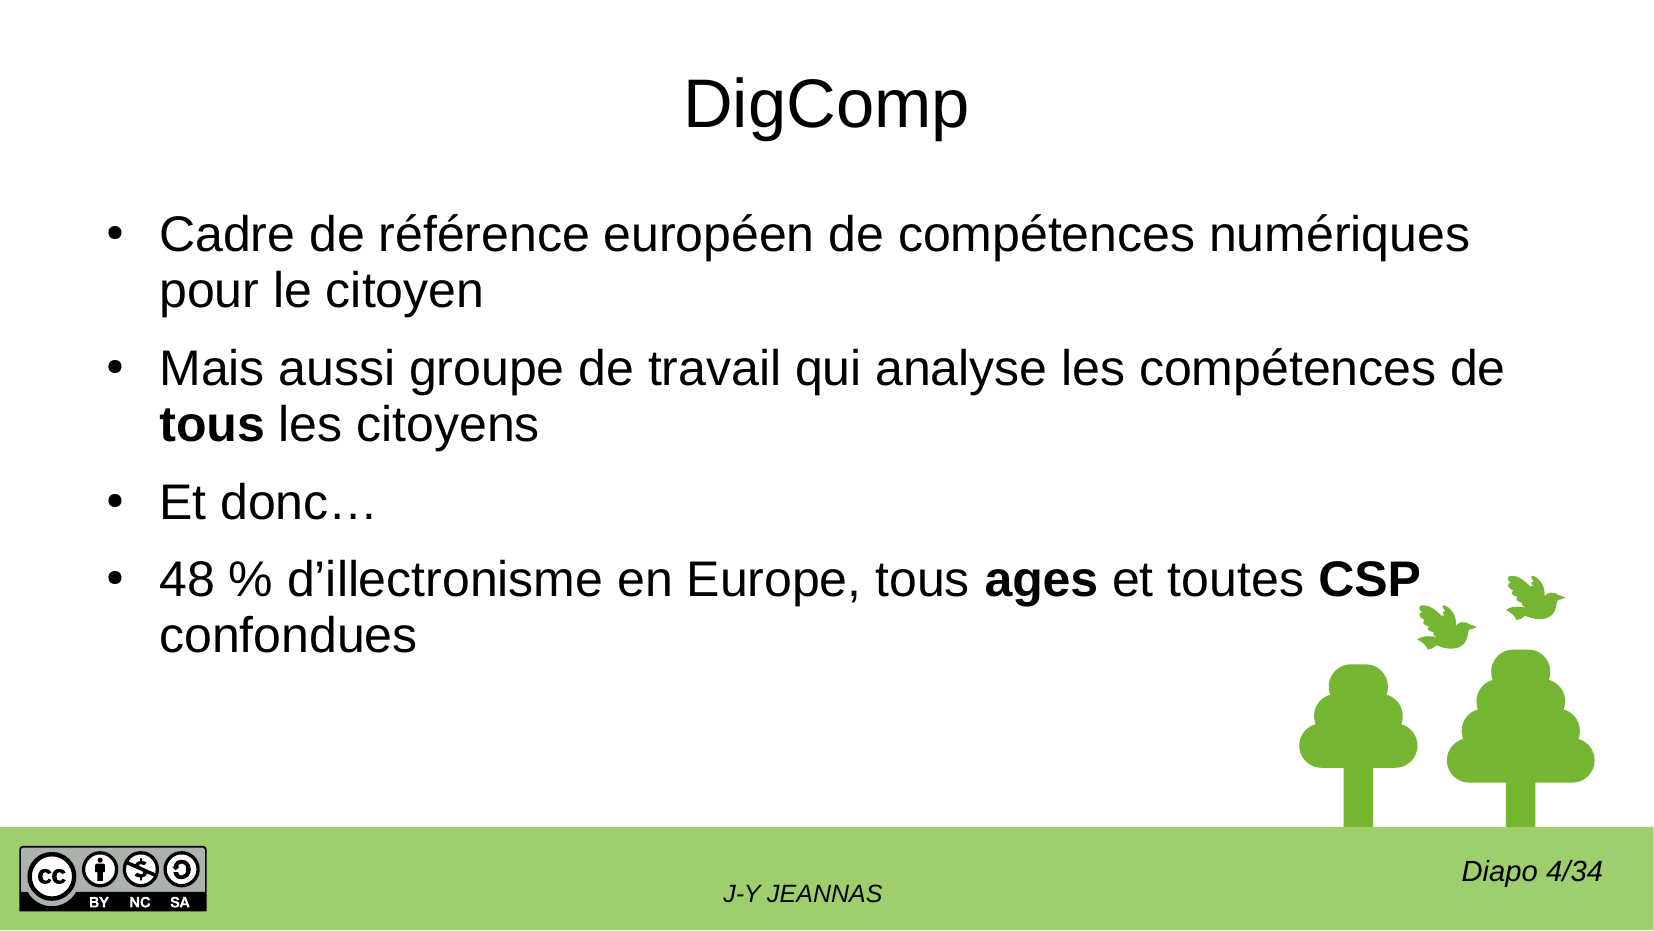

# DigComp
Cadre de référence européen de compétences numériques pour le citoyen
Mais aussi groupe de travail qui analyse les compétences de tous les citoyens
Et donc…
48 % d’illectronisme en Europe, tous ages et toutes CSP confondues